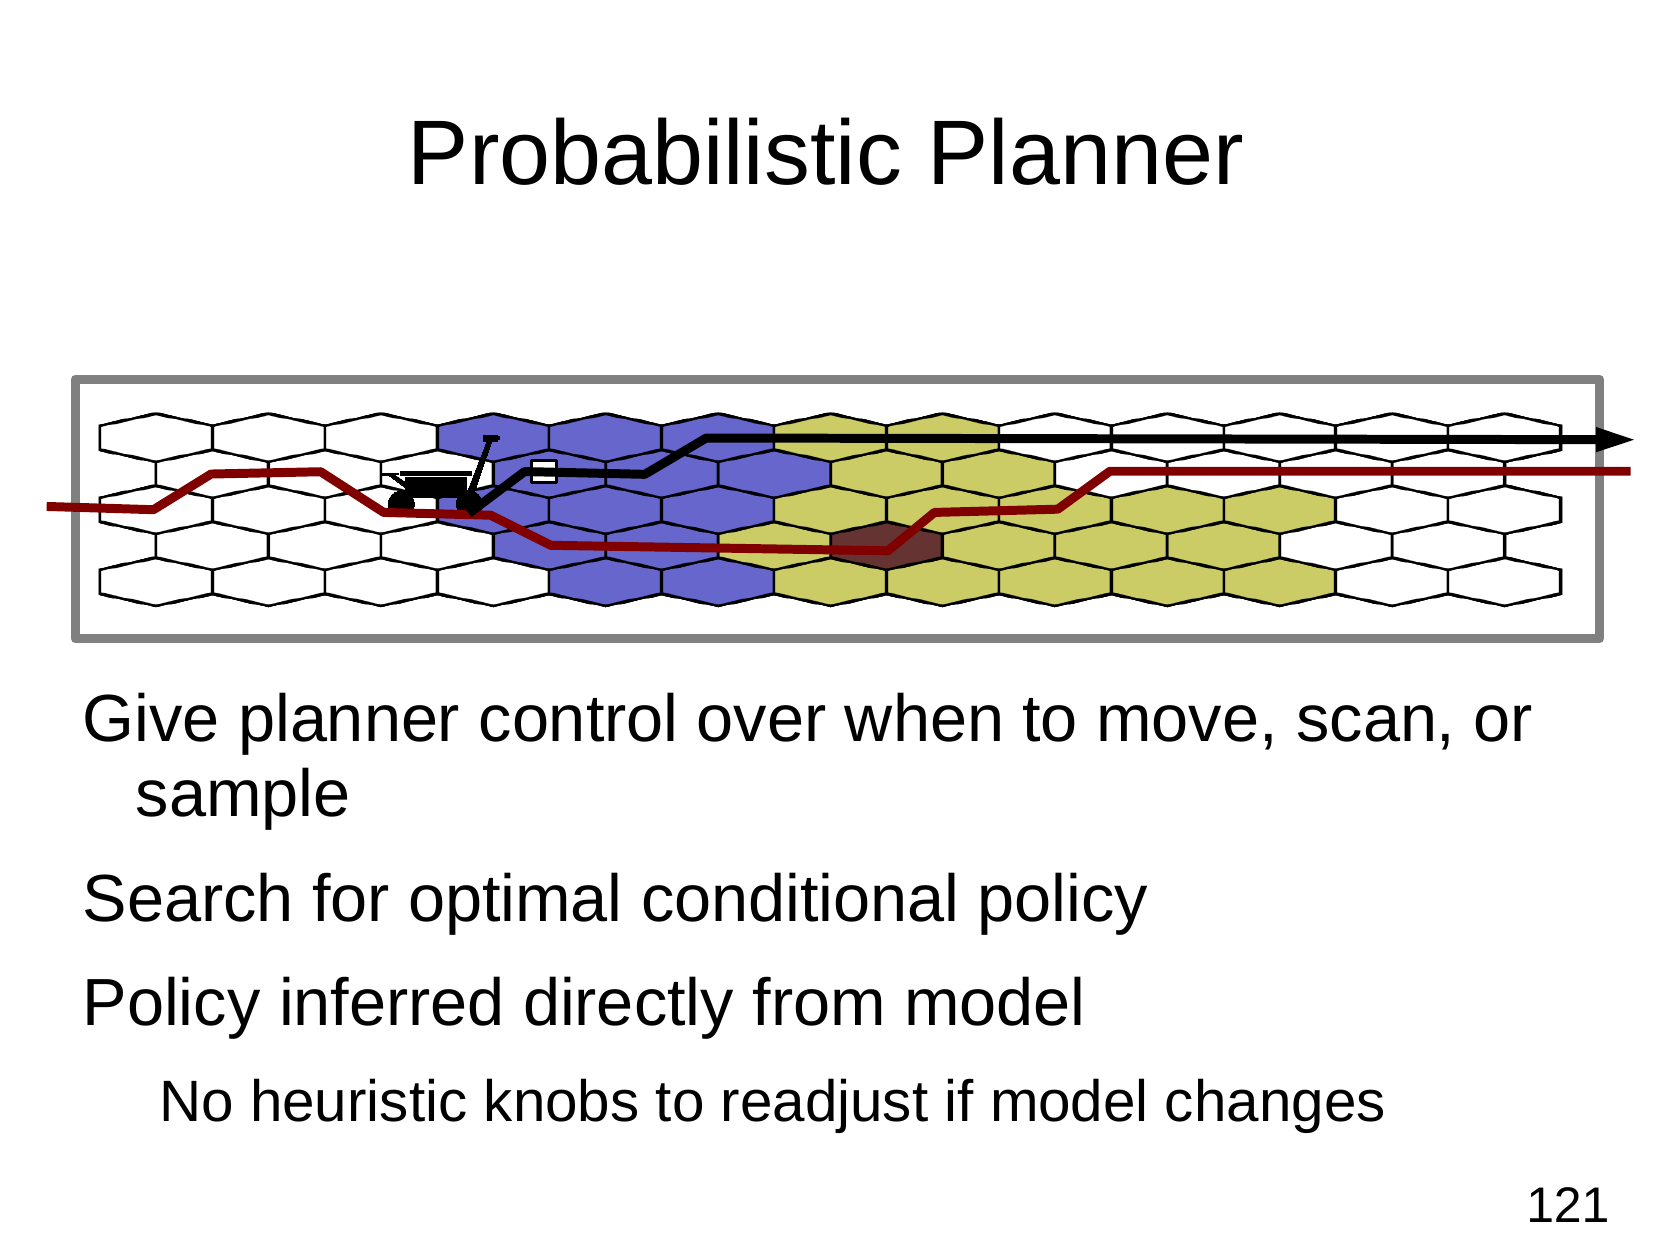

# Probabilistic Planner
Give planner control over when to move, scan, or sample
Search for optimal conditional policy
Policy inferred directly from model
No heuristic knobs to readjust if model changes